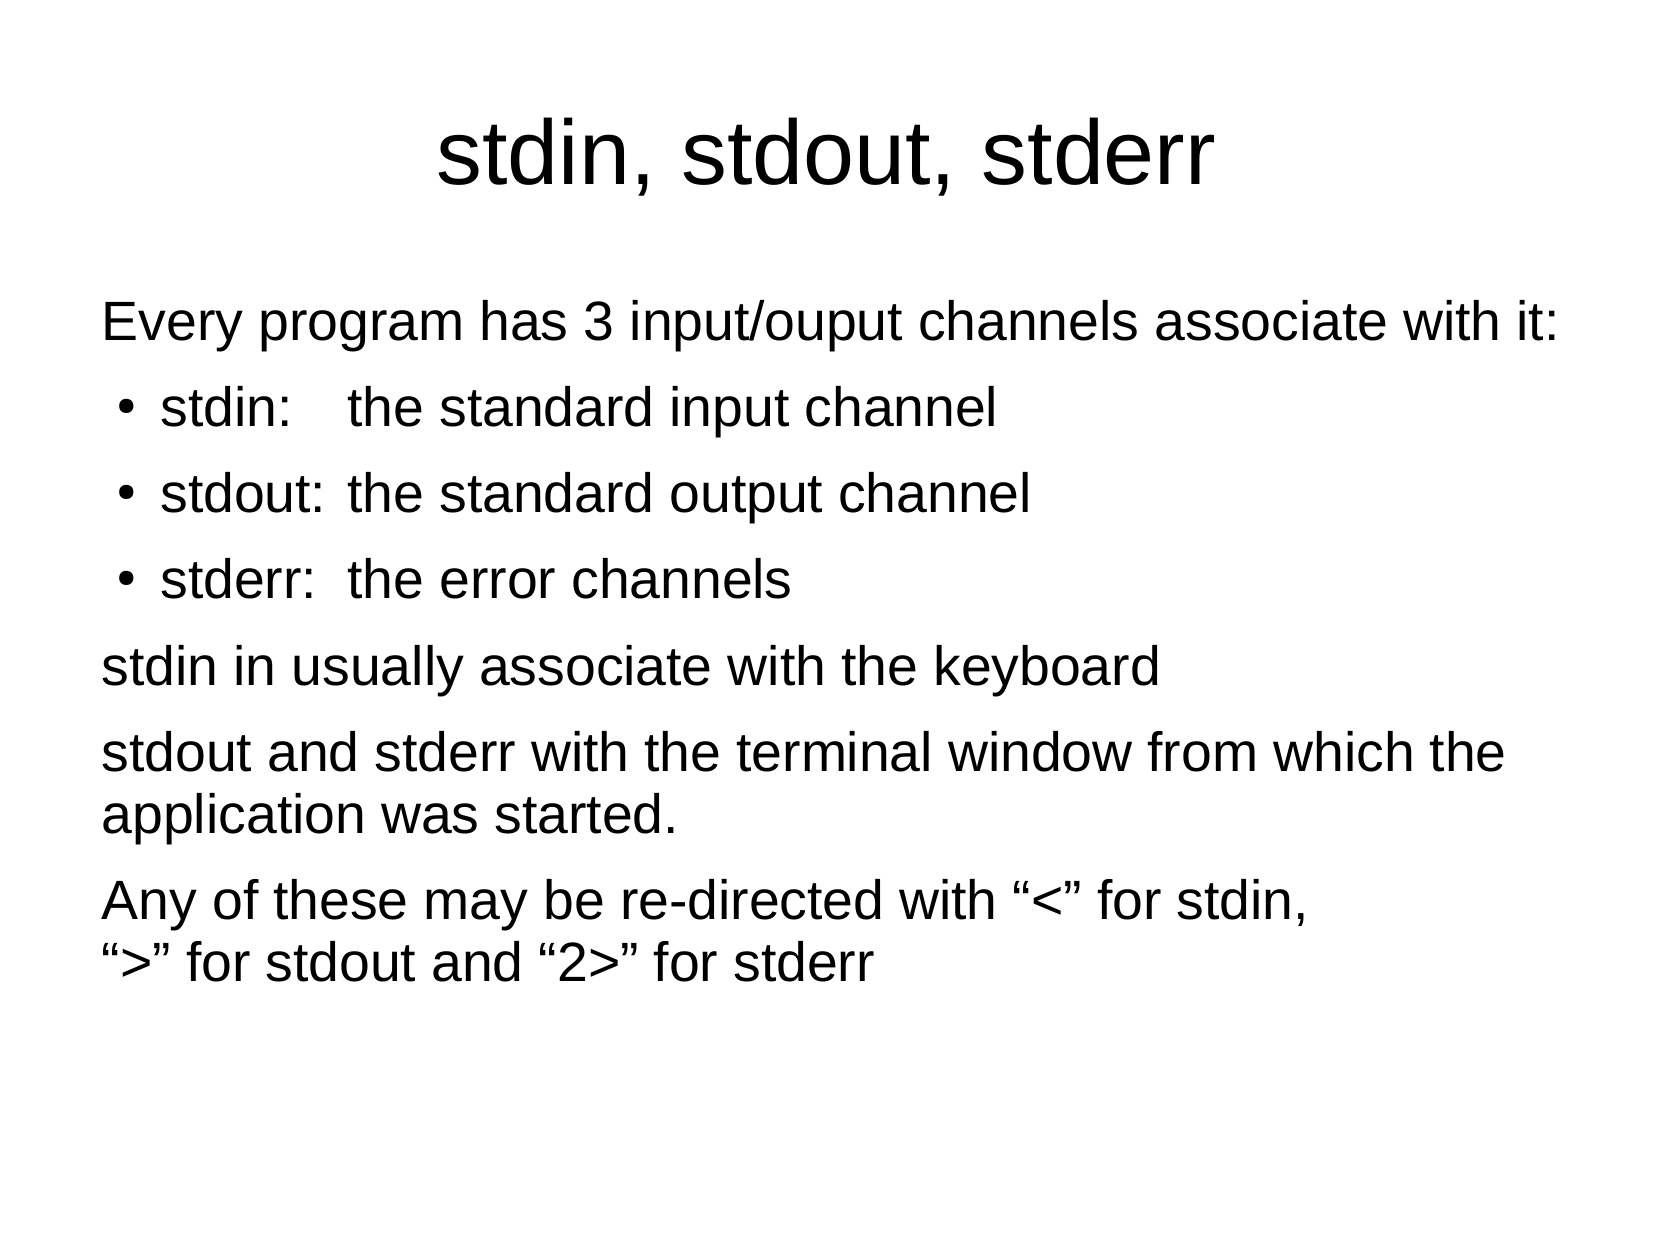

# stdin, stdout, stderr
Every program has 3 input/ouput channels associate with it:
stdin: 		the standard input channel
stdout: 	the standard output channel
stderr:		the error channels
stdin in usually associate with the keyboard
stdout and stderr with the terminal window from which the application was started.
Any of these may be re-directed with “<” for stdin,
“>” for stdout and “2>” for stderr